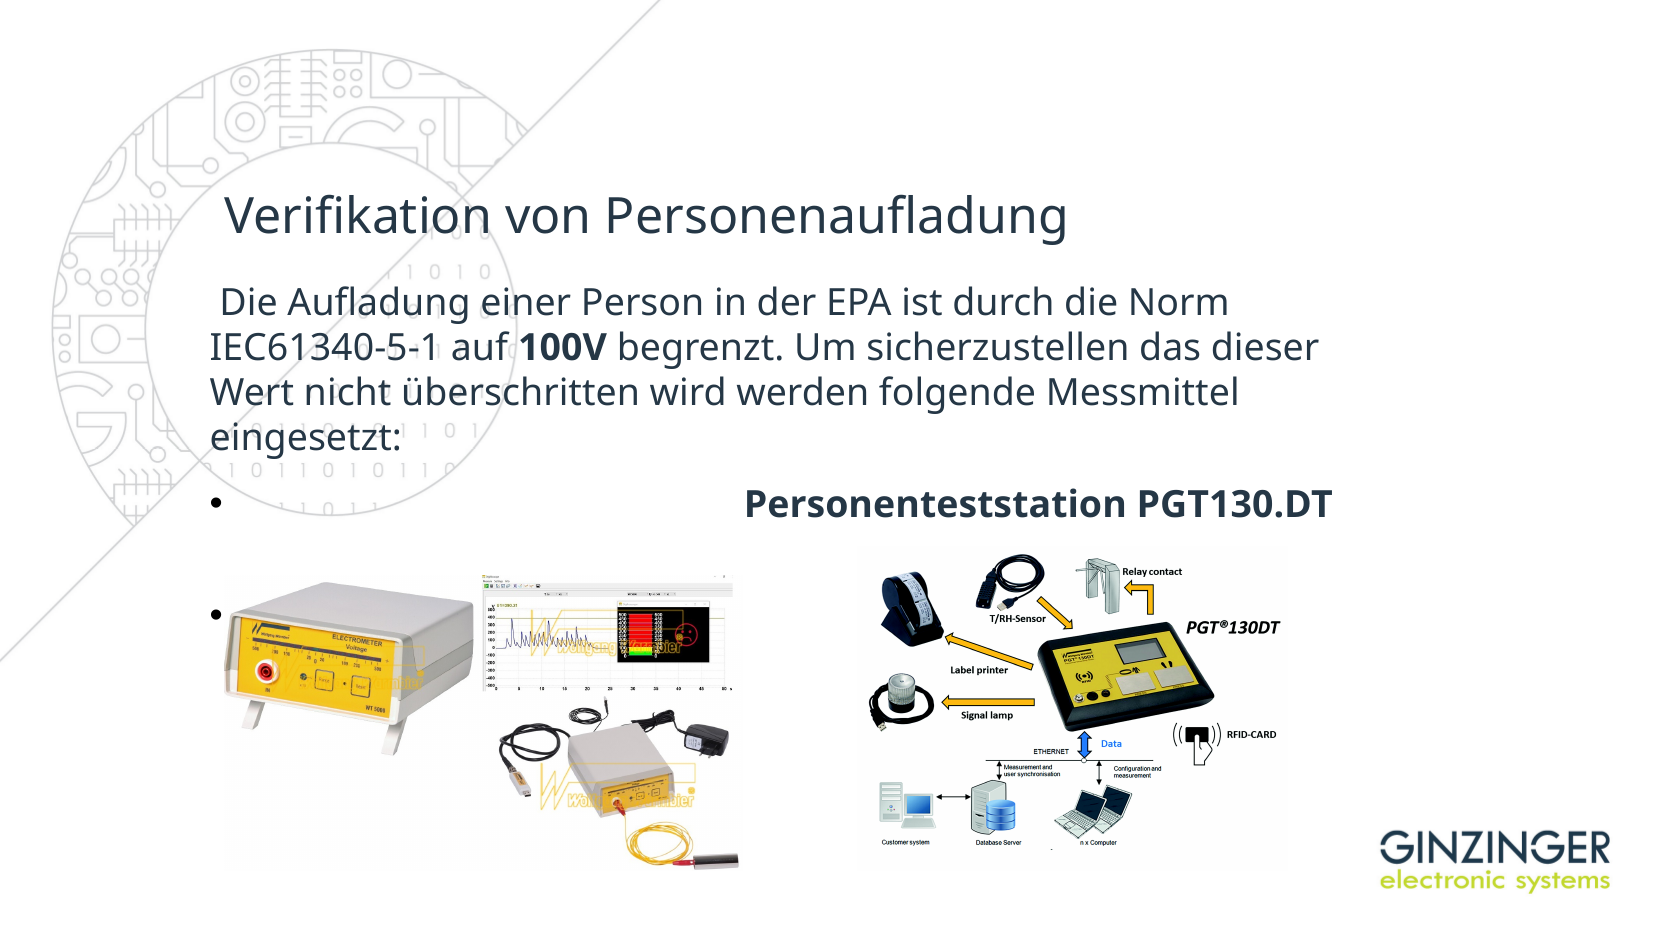

# Verifikation von Personenaufladung
 Die Aufladung einer Person in der EPA ist durch die Norm IEC61340-5-1 auf 100V begrenzt. Um sicherzustellen das dieser Wert nicht überschritten wird werden folgende Messmittel eingesetzt:
 Personenteststation PGT130.DT
Walking Test Kit WT5000: